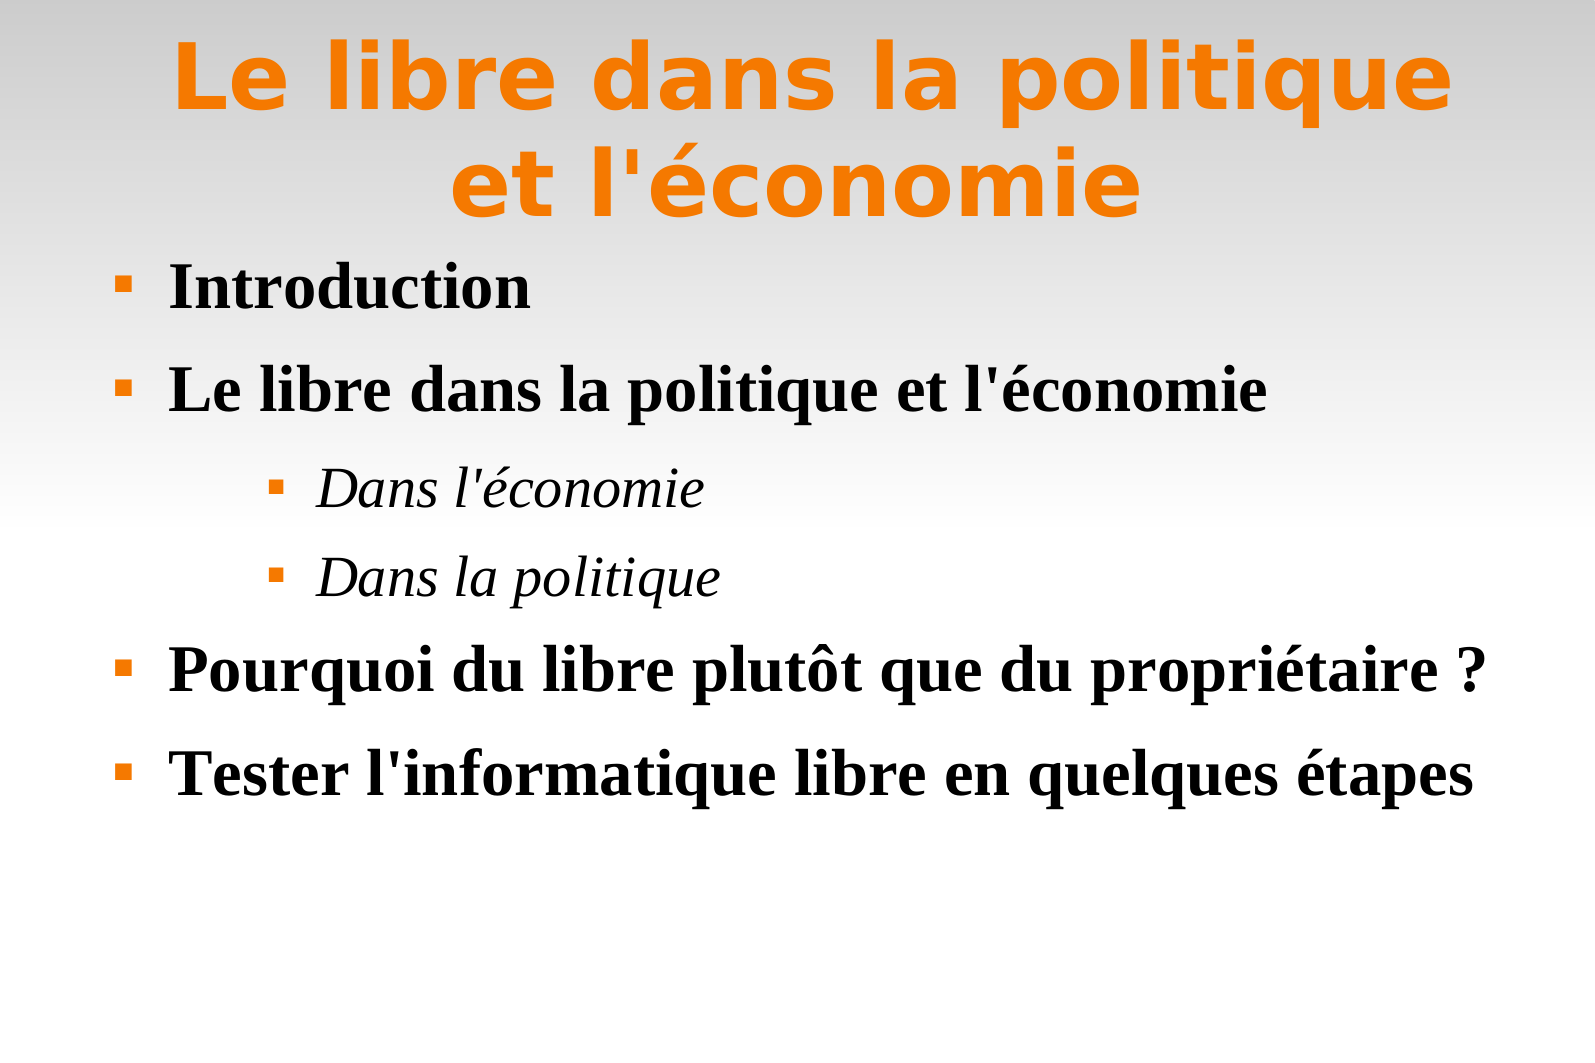

# Le libre dans la politique et l'économie
Introduction
Le libre dans la politique et l'économie
Dans l'économie
Dans la politique
Pourquoi du libre plutôt que du propriétaire ?
Tester l'informatique libre en quelques étapes